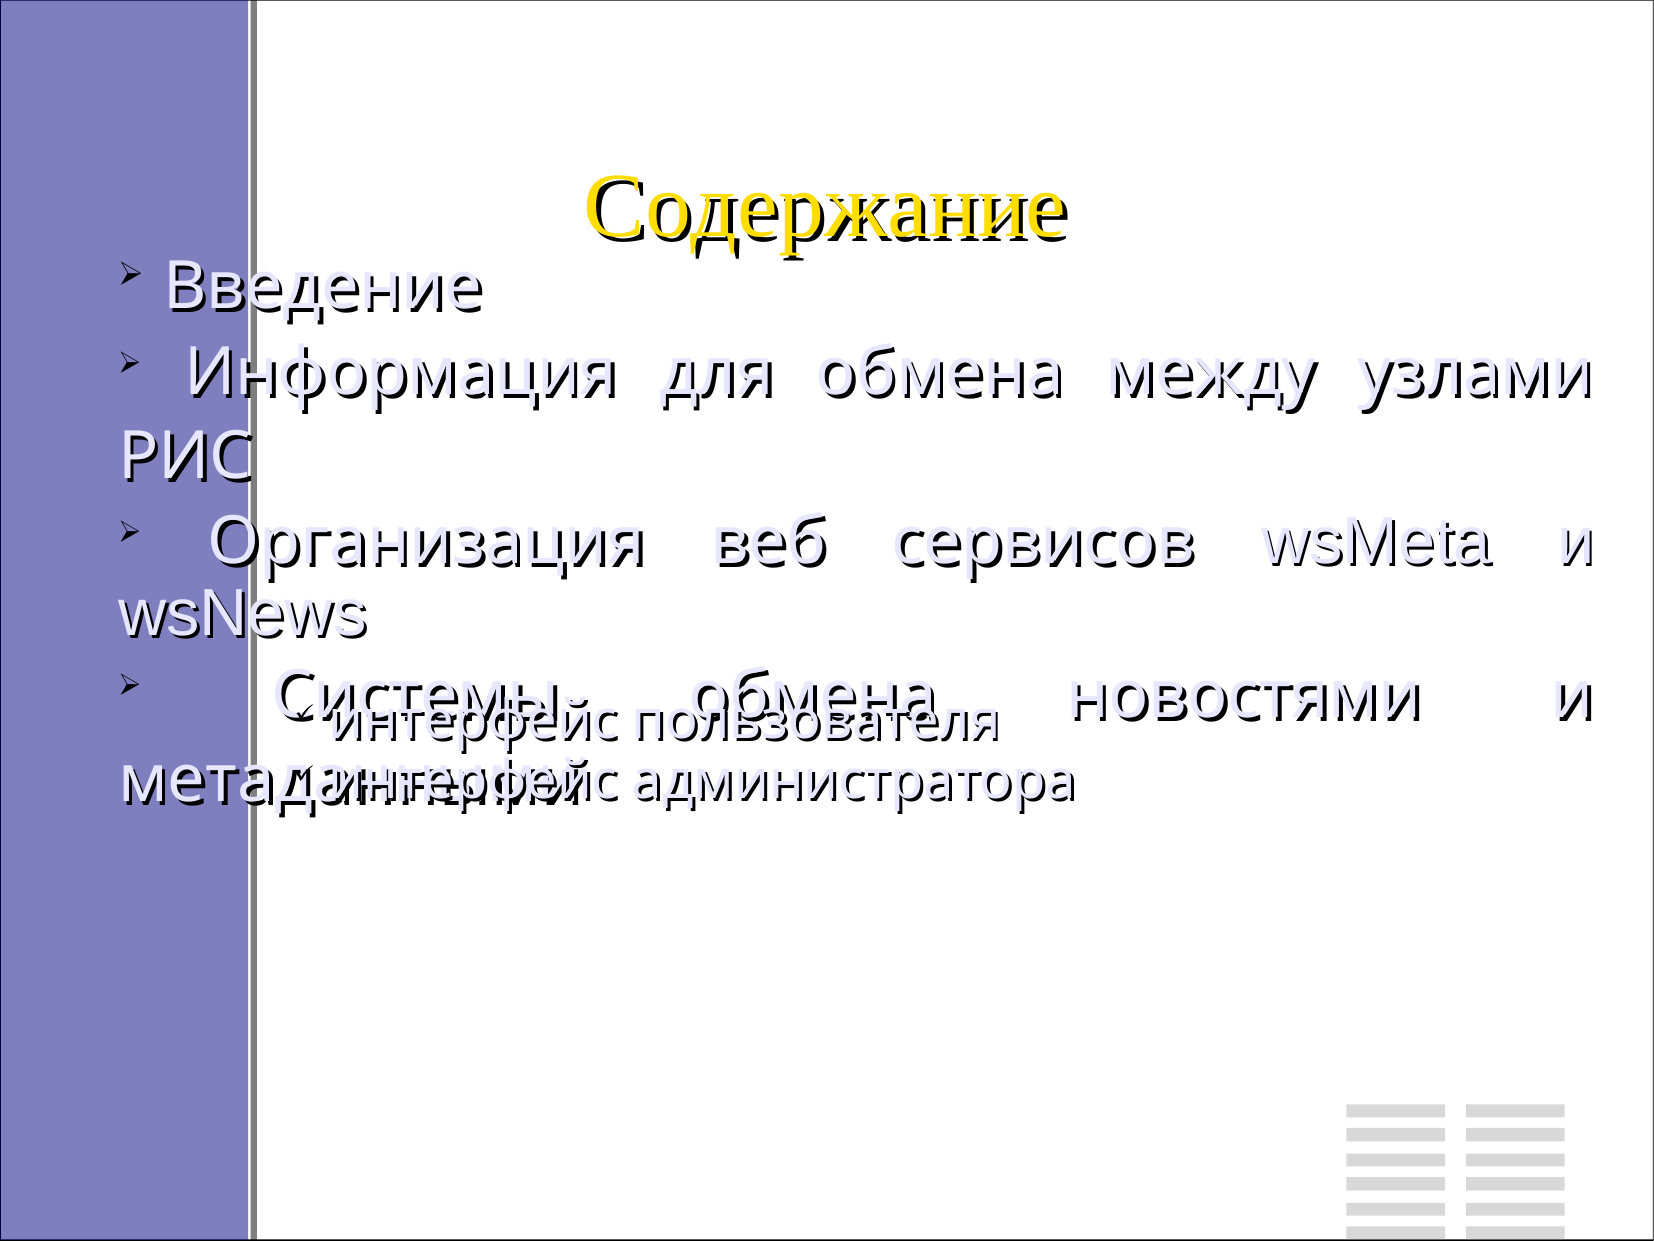

# Содержание
 Введение
 Информация для обмена между узлами РИС
 Организация веб сервисов wsMeta и wsNews
 Системы обмена новостями и метаданными
 интерфейс пользователя
 интерфейс администратора